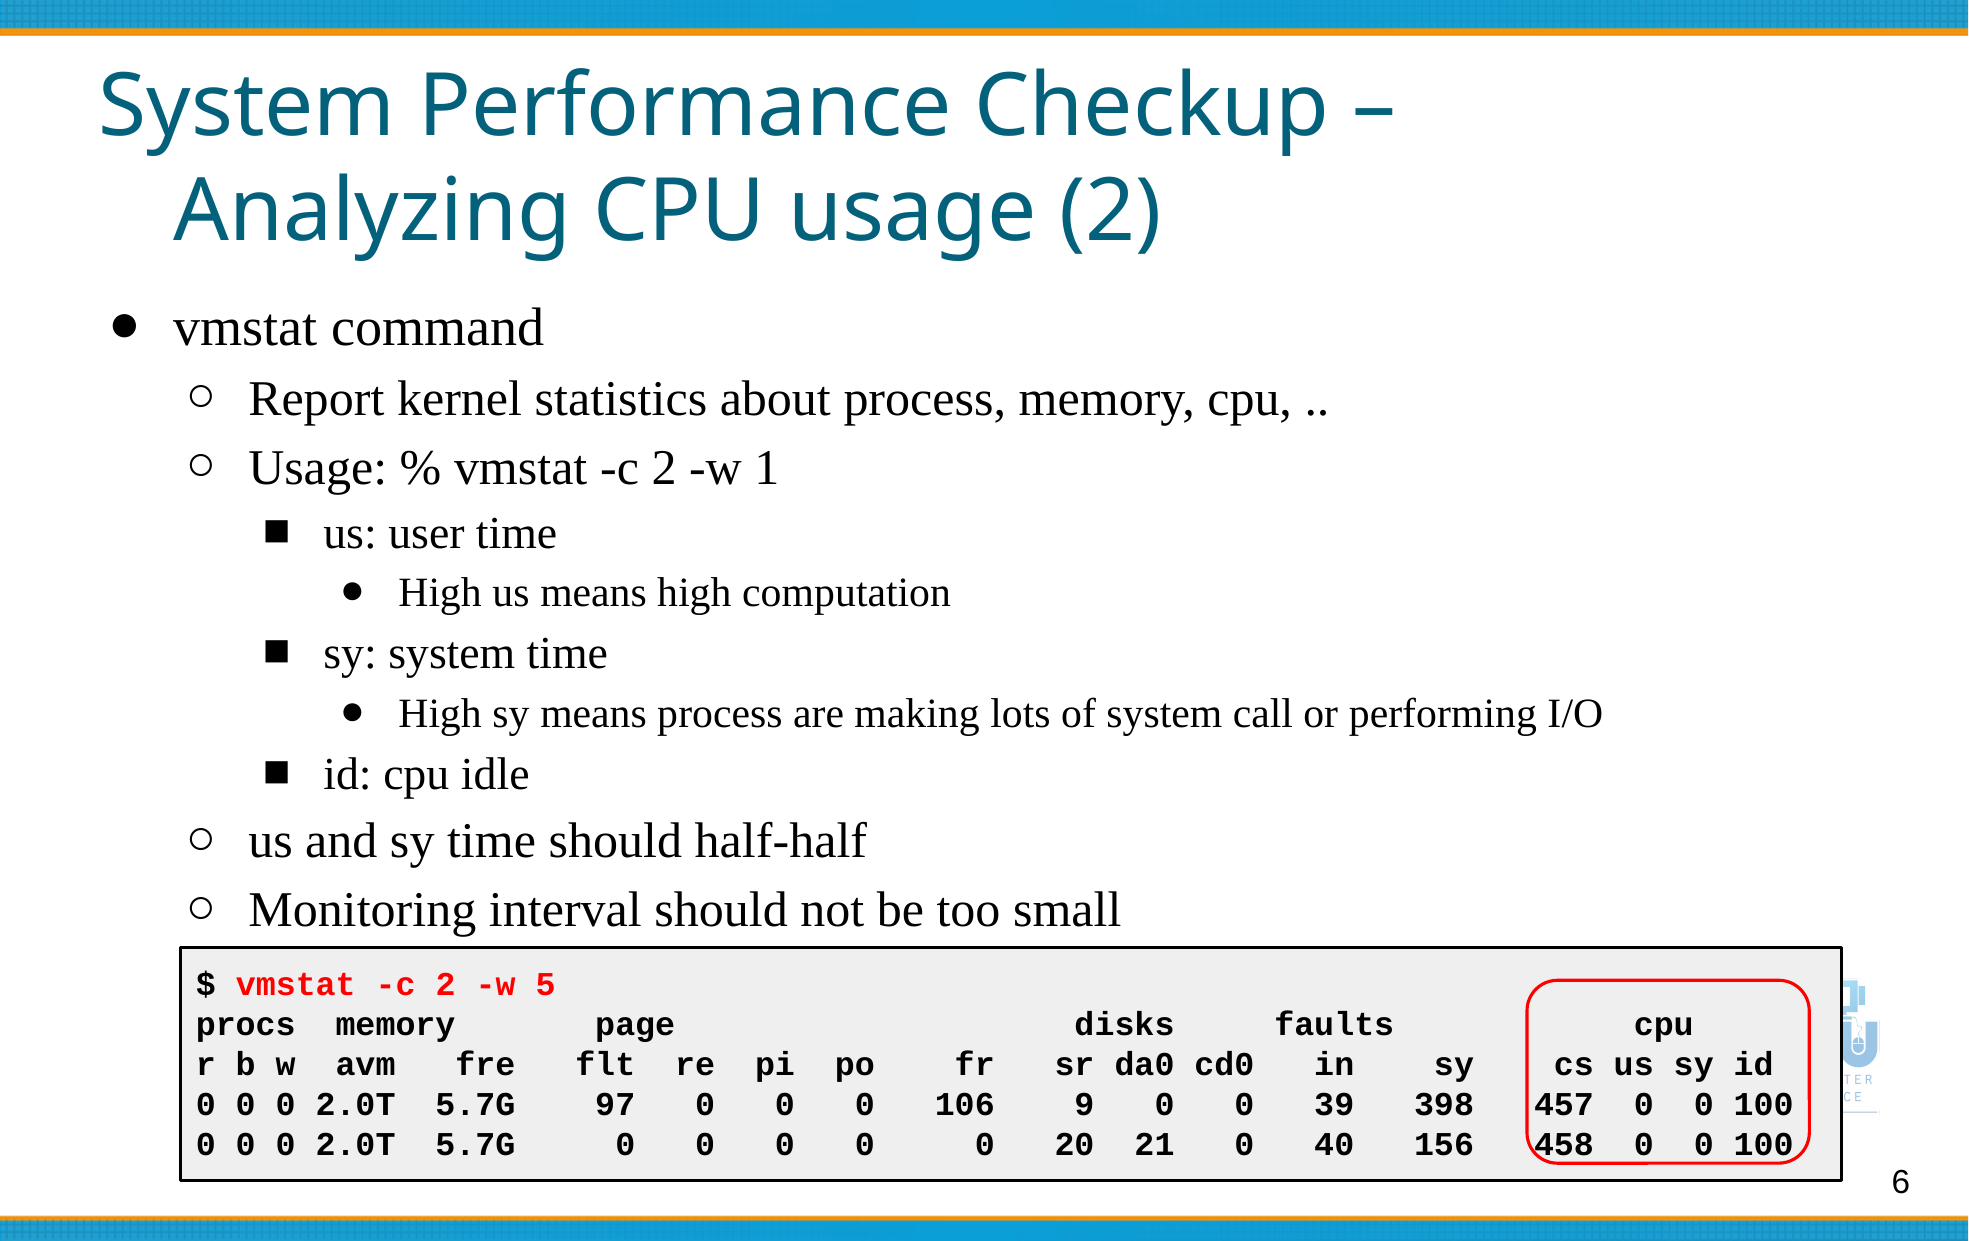

# System Performance Checkup – Analyzing CPU usage (2)
vmstat command
Report kernel statistics about process, memory, cpu, ..
Usage: % vmstat -c 2 -w 1
us: user time
High us means high computation
sy: system time
High sy means process are making lots of system call or performing I/O
id: cpu idle
us and sy time should half-half
Monitoring interval should not be too small
$ vmstat -c 2 -w 5
procs memory page disks faults cpu
r b w avm fre flt re pi po fr sr da0 cd0 in sy cs us sy id
0 0 0 2.0T 5.7G 97 0 0 0 106 9 0 0 39 398 457 0 0 100
0 0 0 2.0T 5.7G 0 0 0 0 0 20 21 0 40 156 458 0 0 100